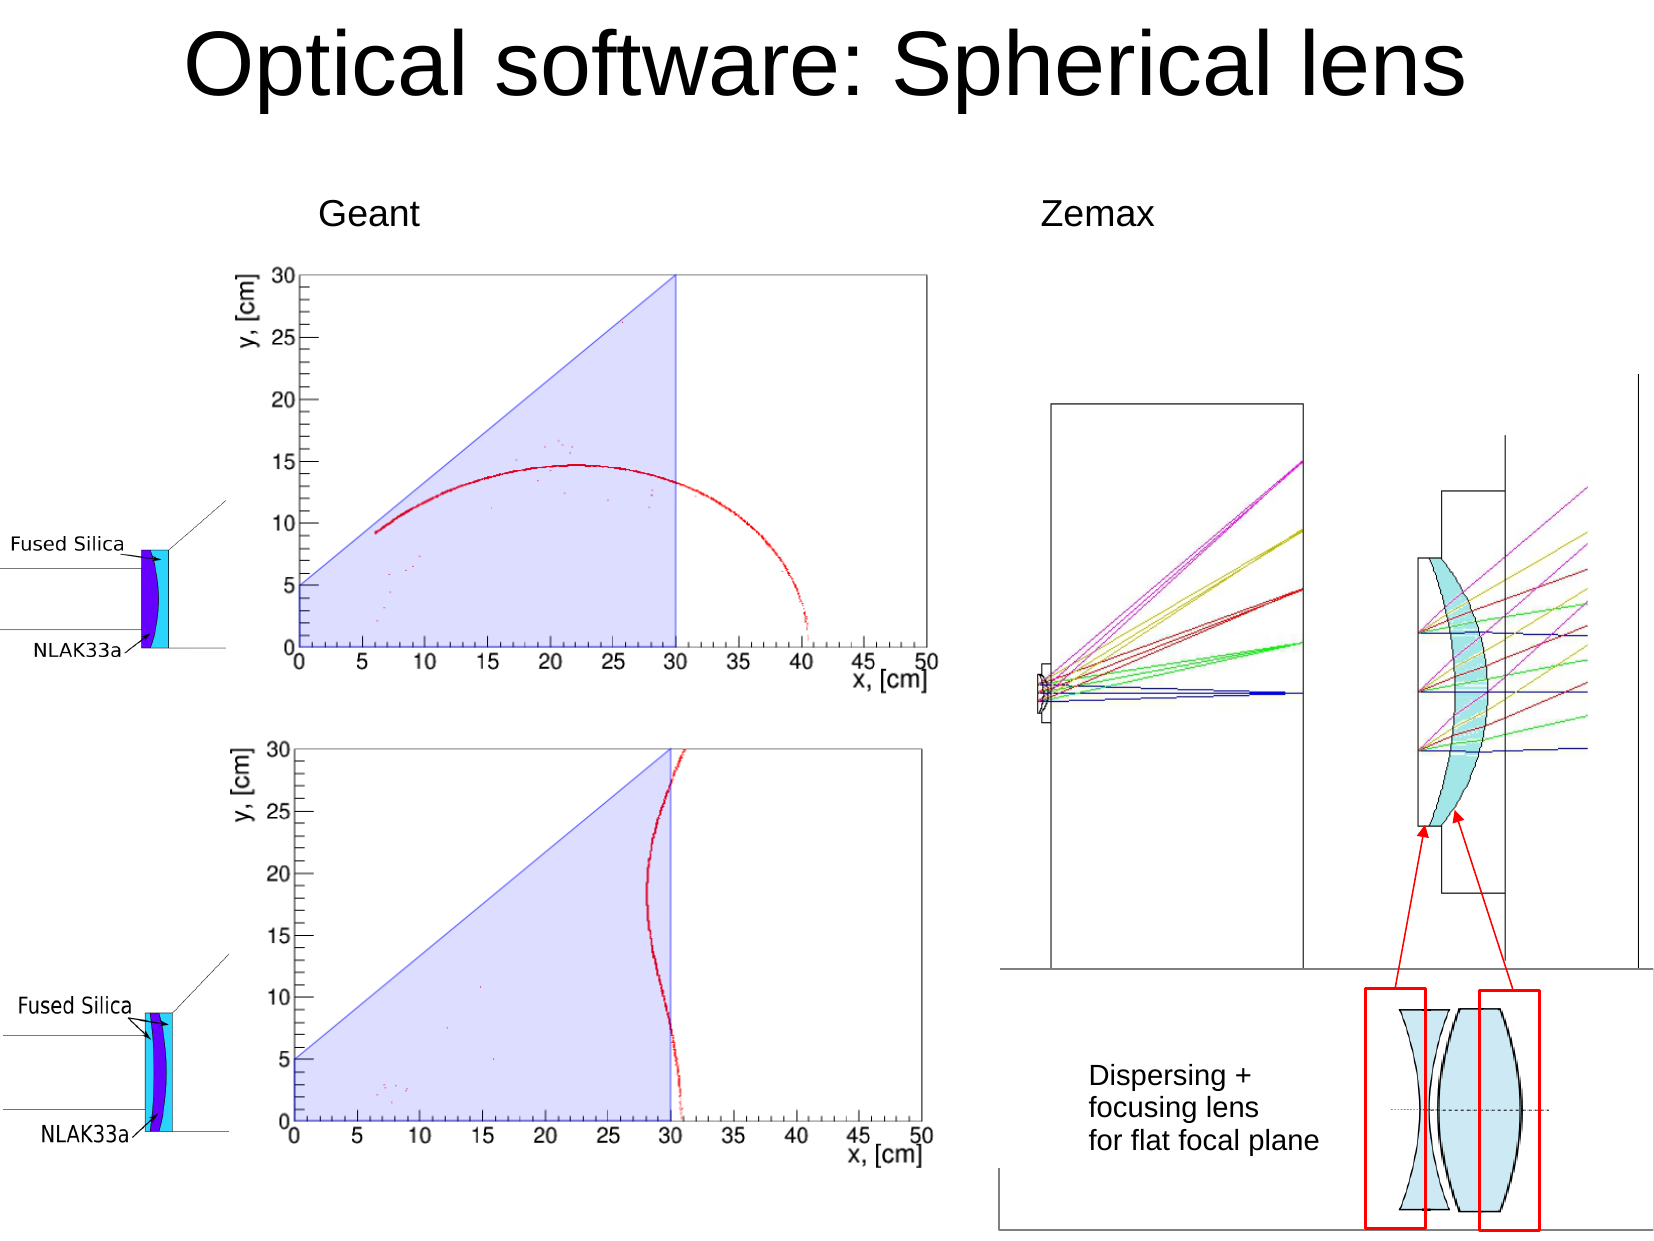

Optical software: Spherical lens
Geant
Zemax
Dispersing +
focusing lens
for flat focal plane
5